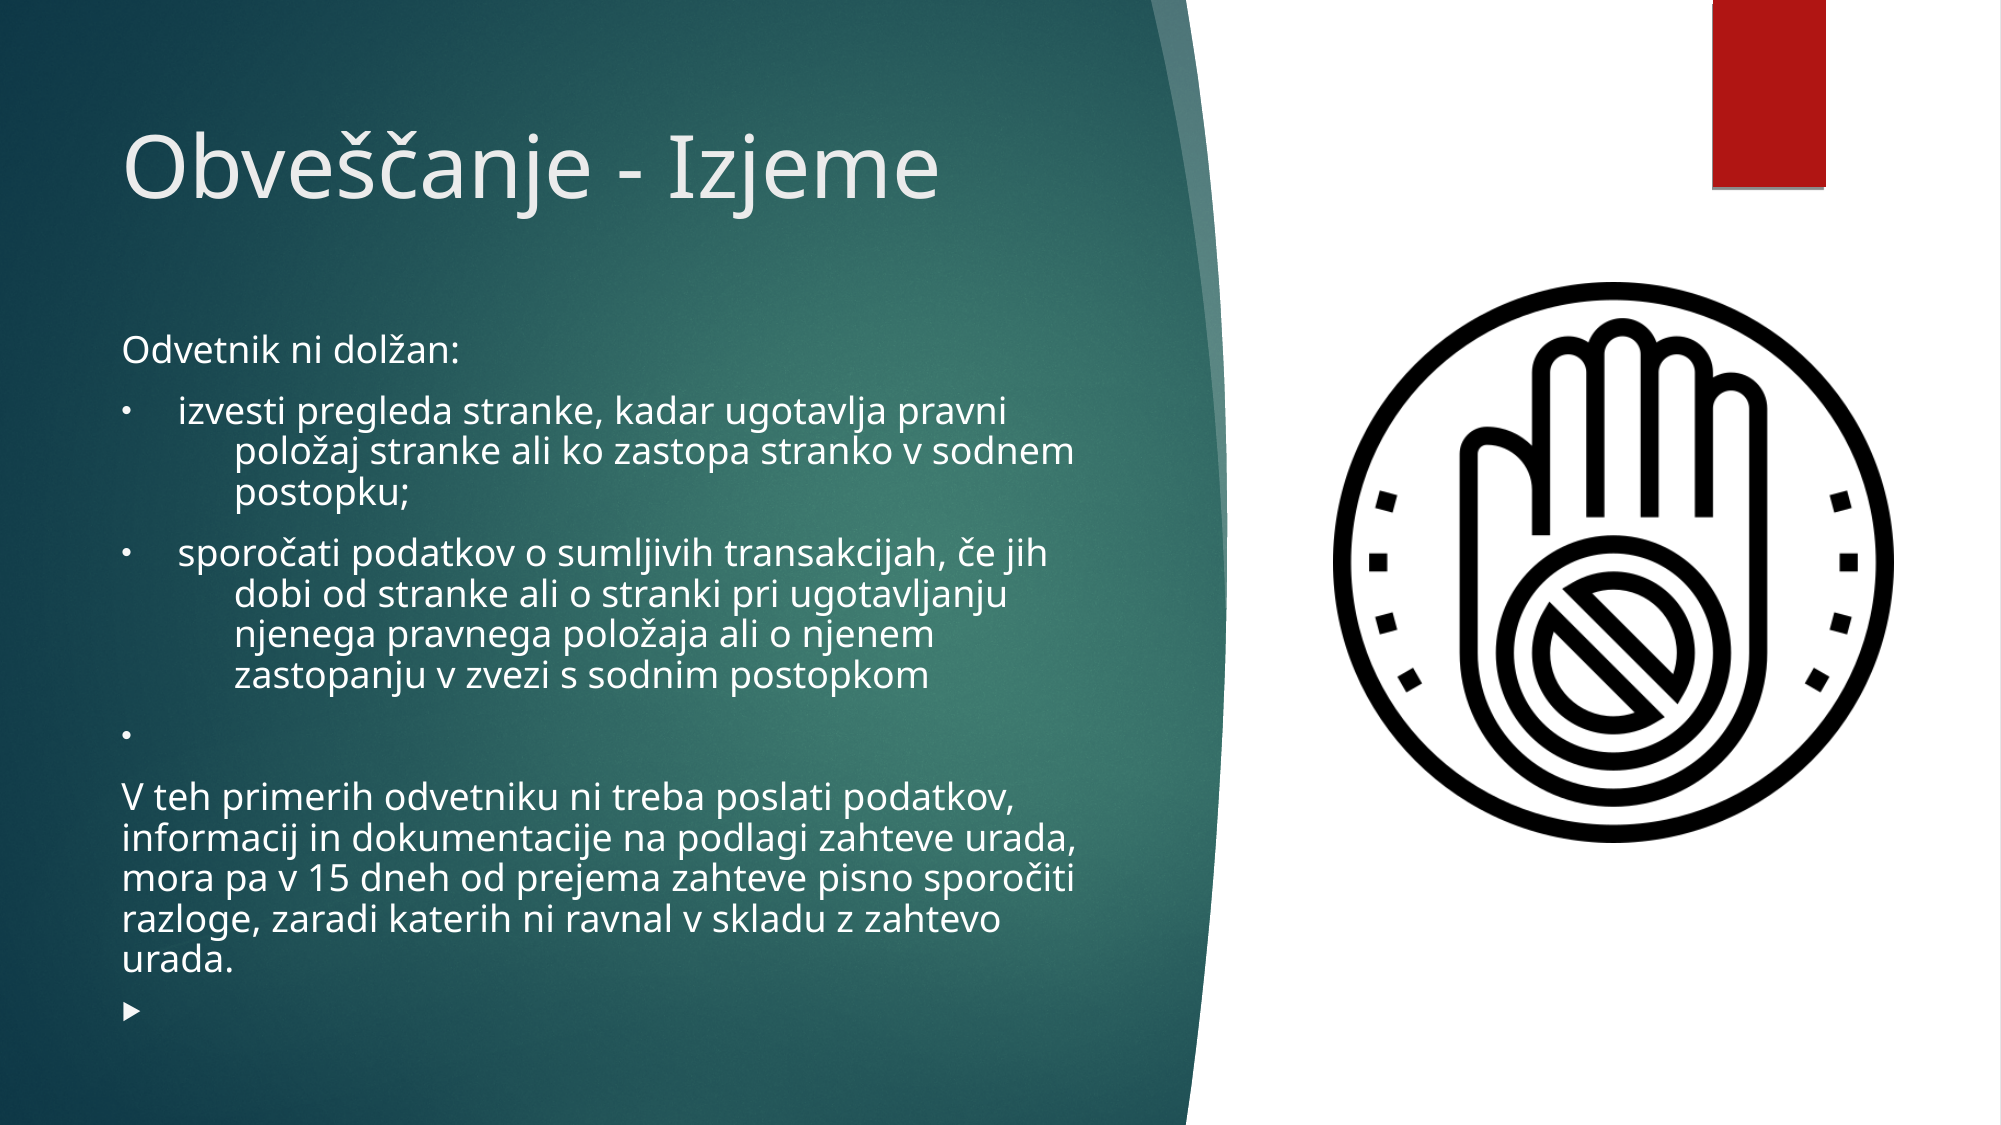

# Obveščanje - Izjeme
Odvetnik ni dolžan:
izvesti pregleda stranke, kadar ugotavlja pravni položaj stranke ali ko zastopa stranko v sodnem postopku;
sporočati podatkov o sumljivih transakcijah, če jih dobi od stranke ali o stranki pri ugotavljanju njenega pravnega položaja ali o njenem zastopanju v zvezi s sodnim postopkom
V teh primerih odvetniku ni treba poslati podatkov, informacij in dokumentacije na podlagi zahteve urada, mora pa v 15 dneh od prejema zahteve pisno sporočiti razloge, zaradi katerih ni ravnal v skladu z zahtevo urada.